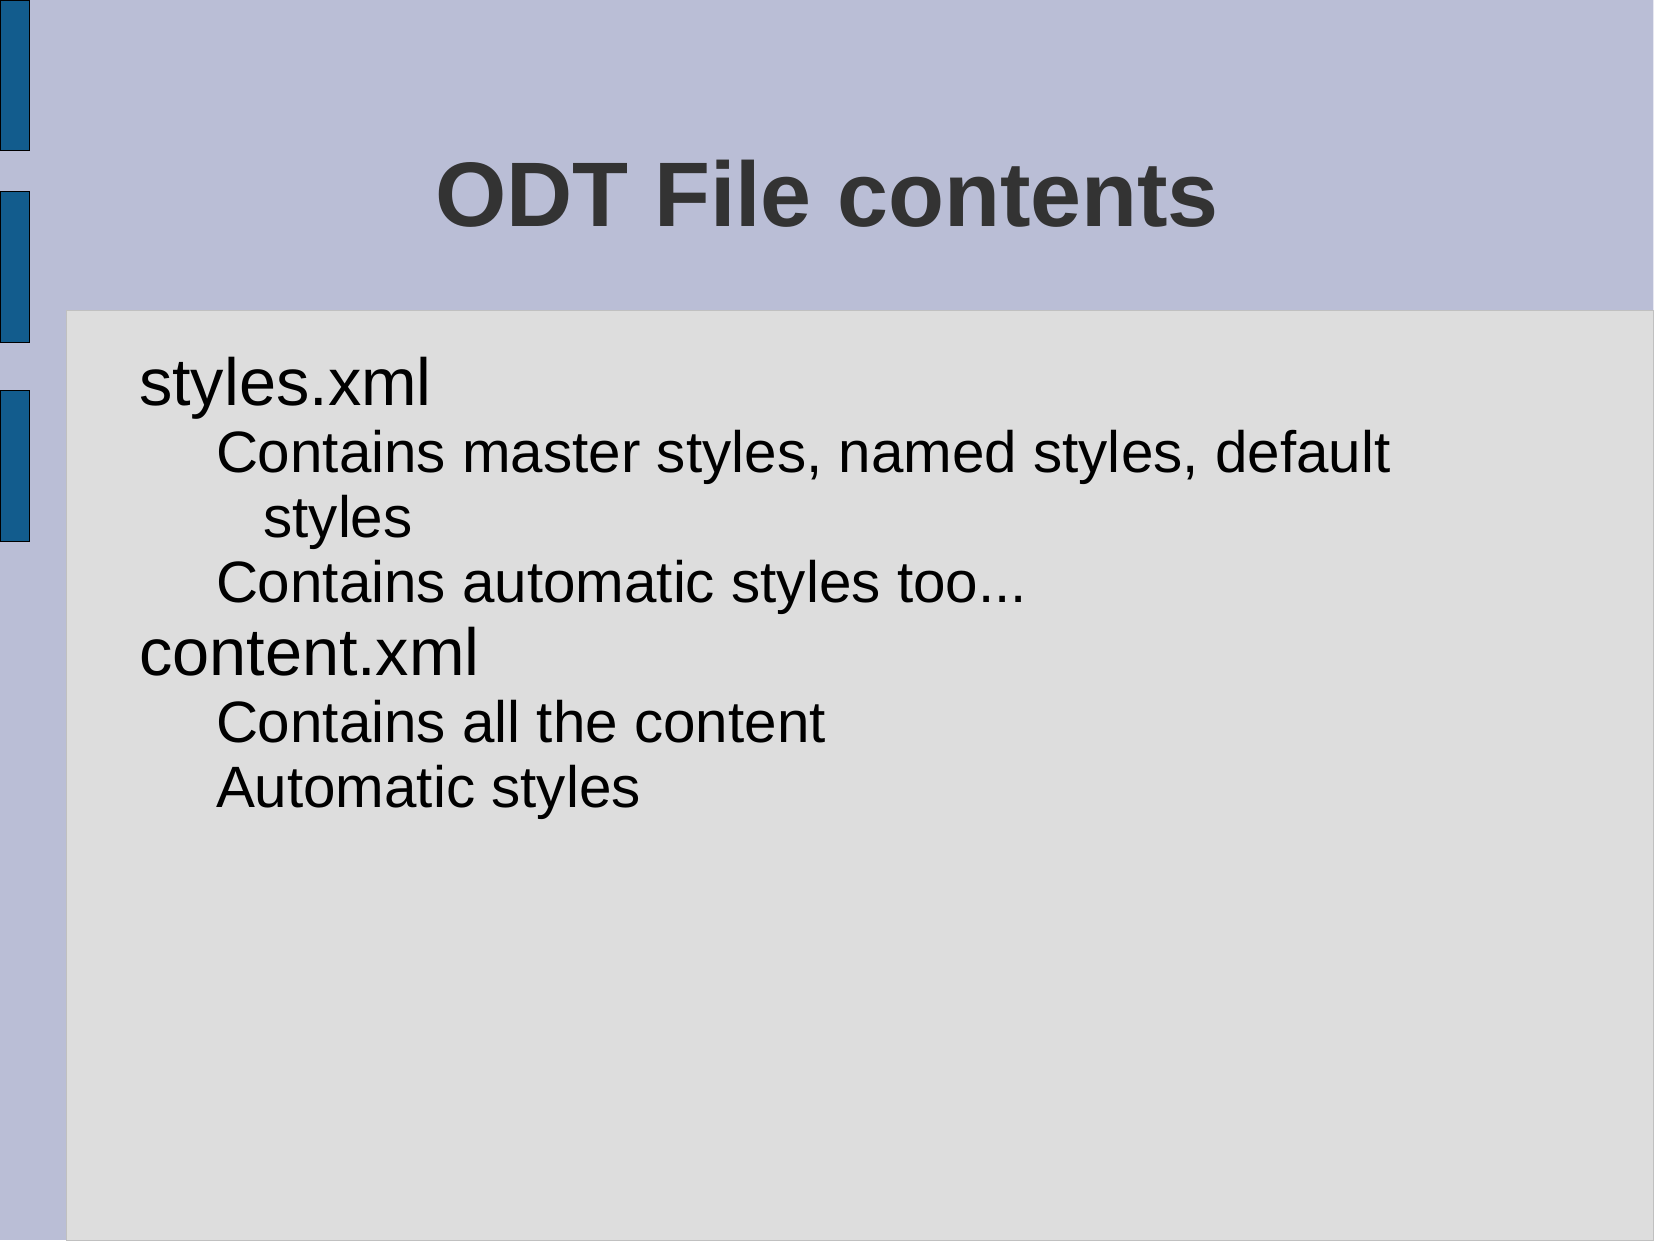

# ODT File contents
styles.xml
Contains master styles, named styles, default styles
Contains automatic styles too...
content.xml
Contains all the content
Automatic styles